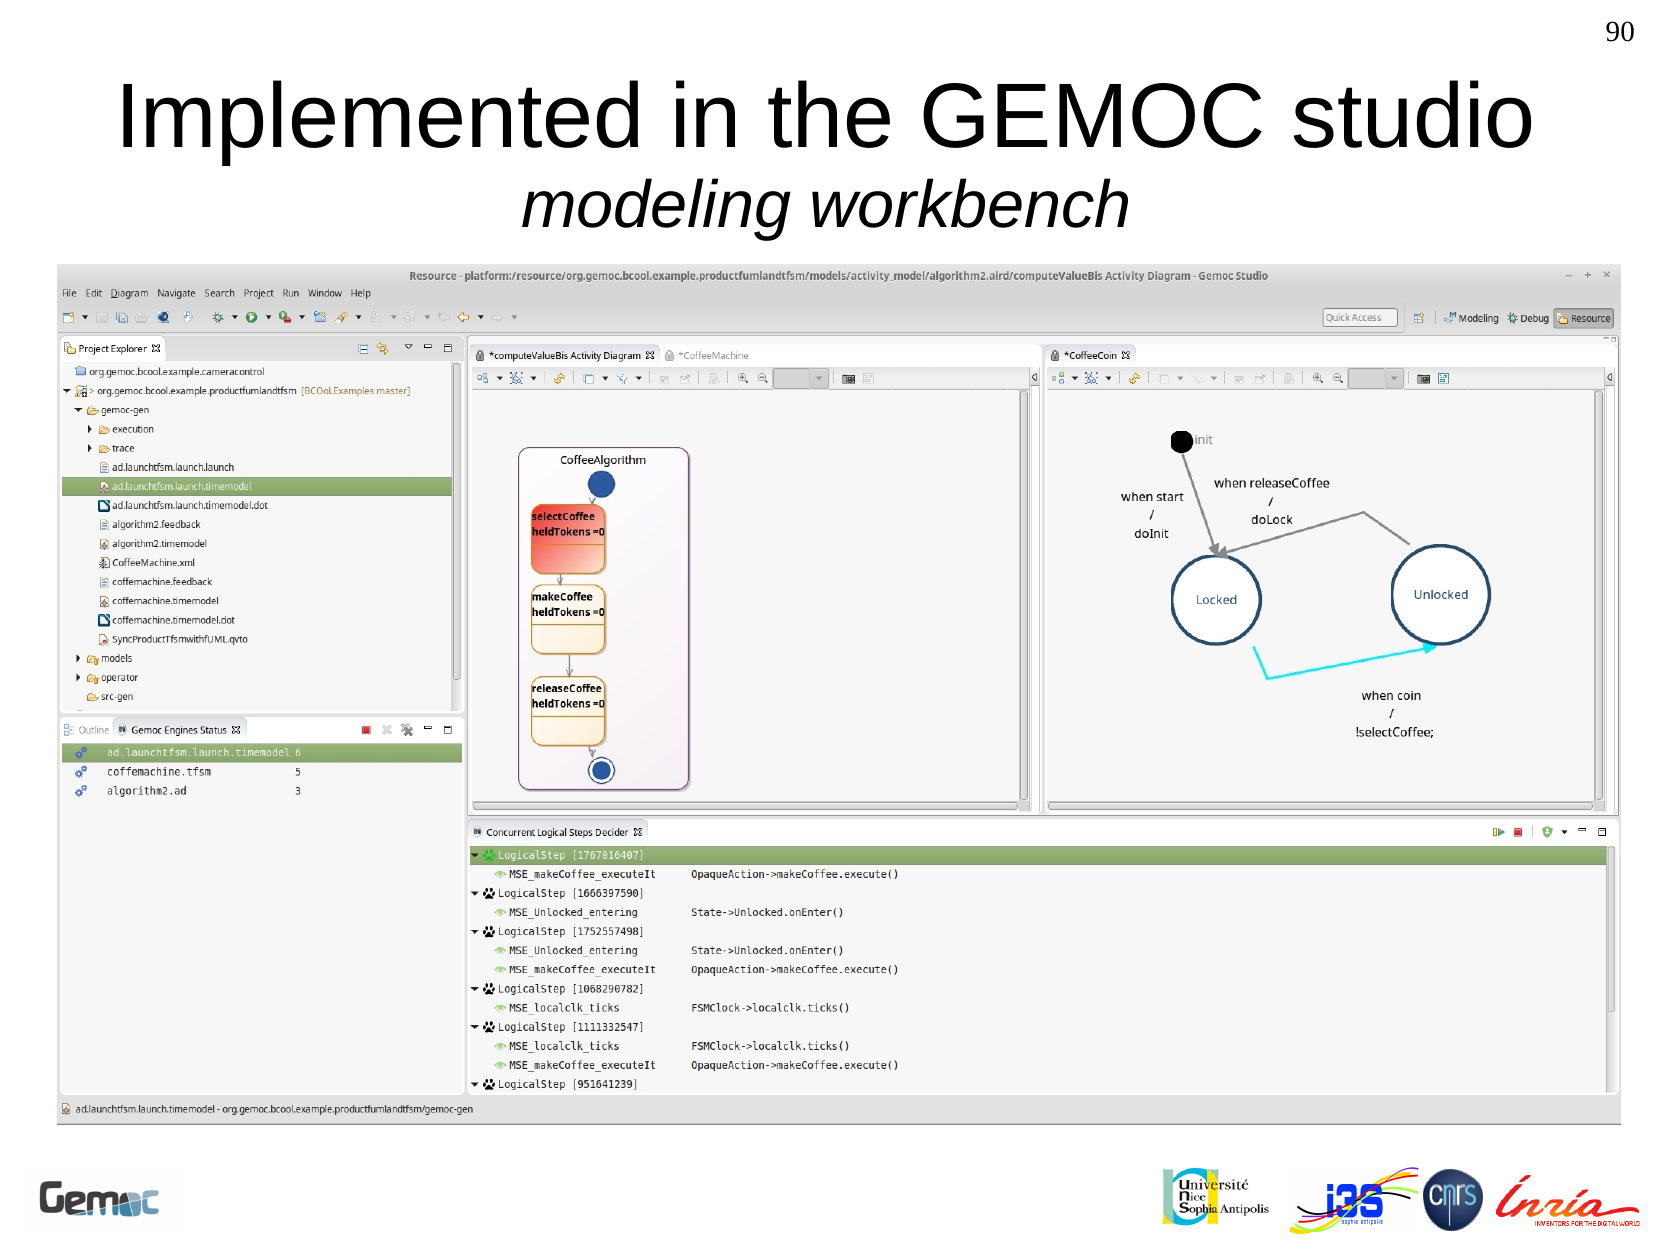

90
# Implemented in the GEMOC studio modeling workbench